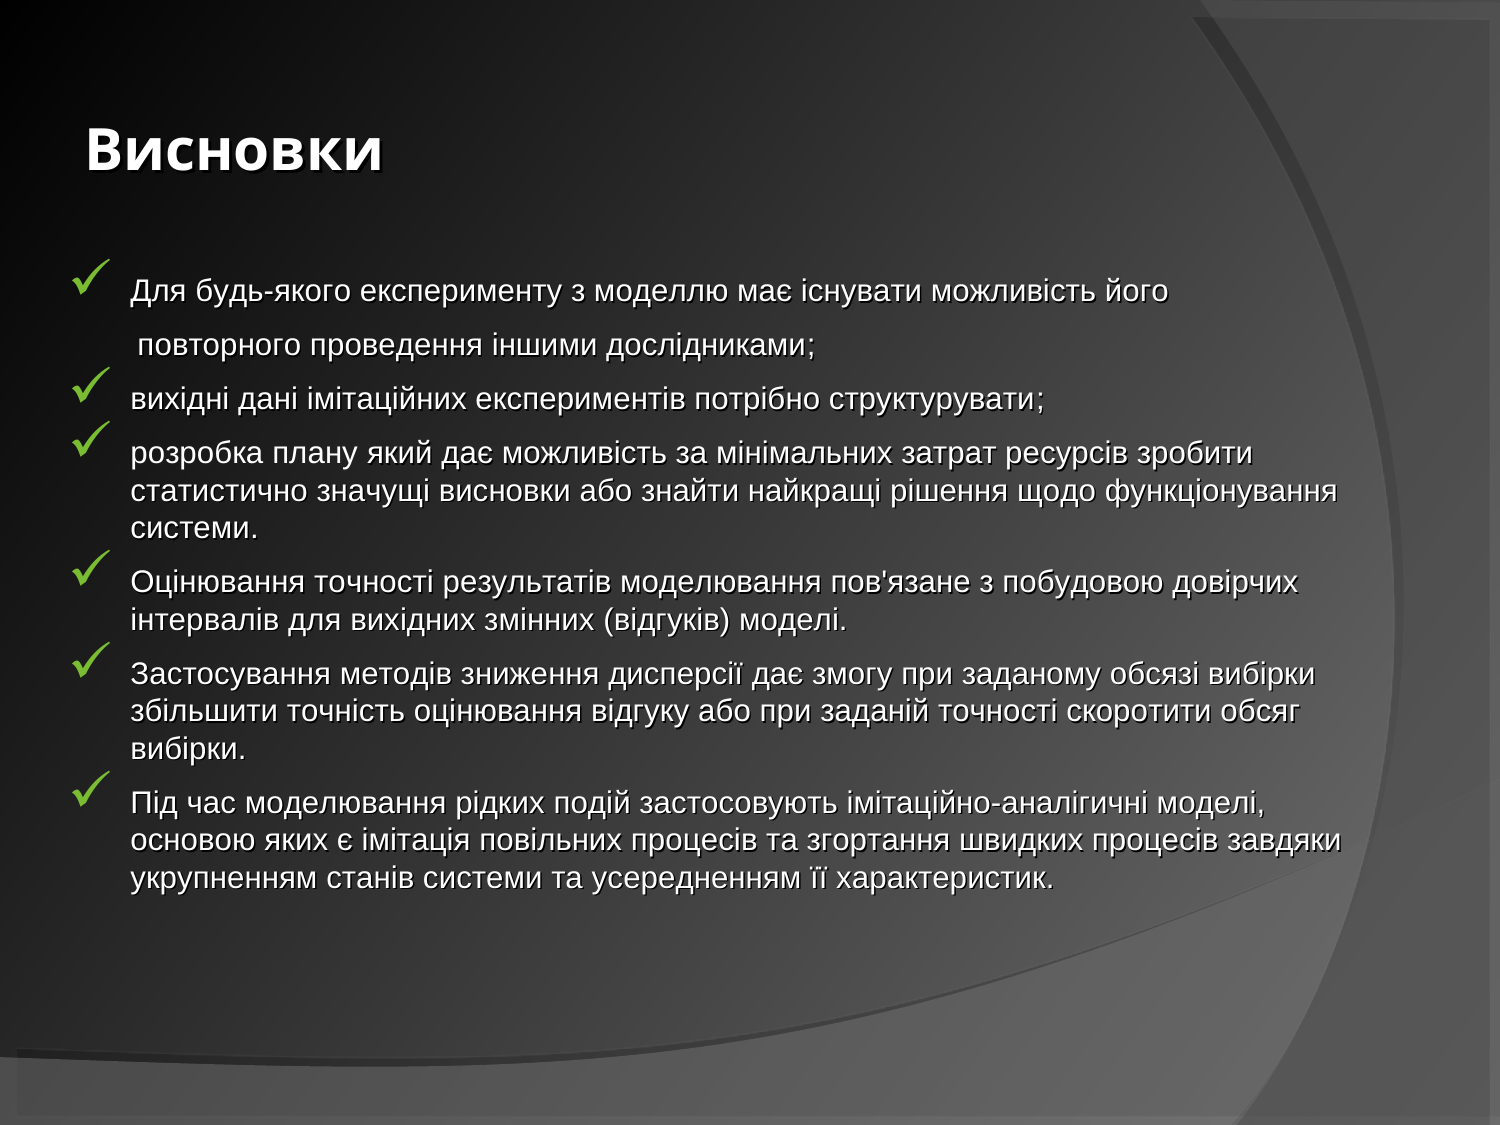

Висновки
# Для будь-якого експерименту з моделлю має існувати можливість його
 повторного проведення іншими дослідниками;
вихідні дані імітаційних експериментів потрібно структурувати;
розробка плану який дає можливість за мінімальних затрат ресурсів зробити статистично значущі висновки або знайти найкращі рішення щодо функціонування системи.
Оцінювання точності результатів моделювання пов'язане з побудовою довірчих інтервалів для вихідних змінних (відгуків) моделі.
Застосування методів зниження дисперсії дає змогу при заданому обсязі вибірки збільшити точність оцінювання відгуку або при заданій точності скоротити обсяг вибірки.
Під час моделювання рідких подій застосовують імітаційно-аналігичні моделі, основою яких є імітація повільних процесів та згортання швидких процесів завдяки укрупненням станів системи та усередненням її характеристик.